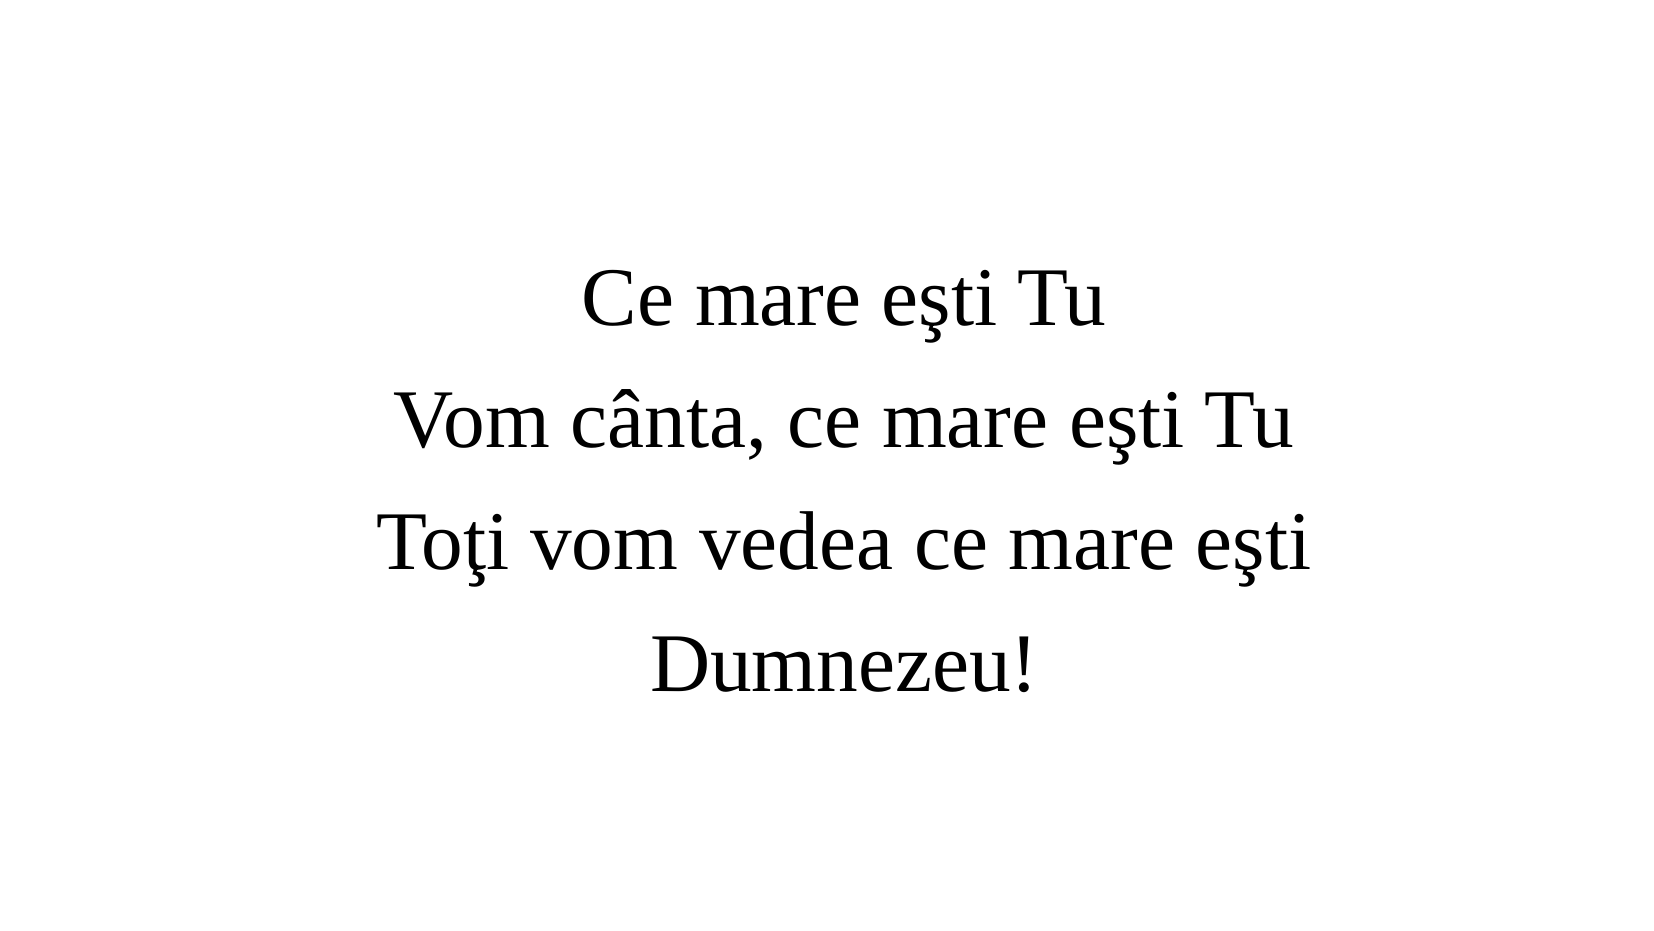

# Ce mare eşti Tu
Vom cânta, ce mare eşti Tu
Toţi vom vedea ce mare eşti
Dumnezeu!